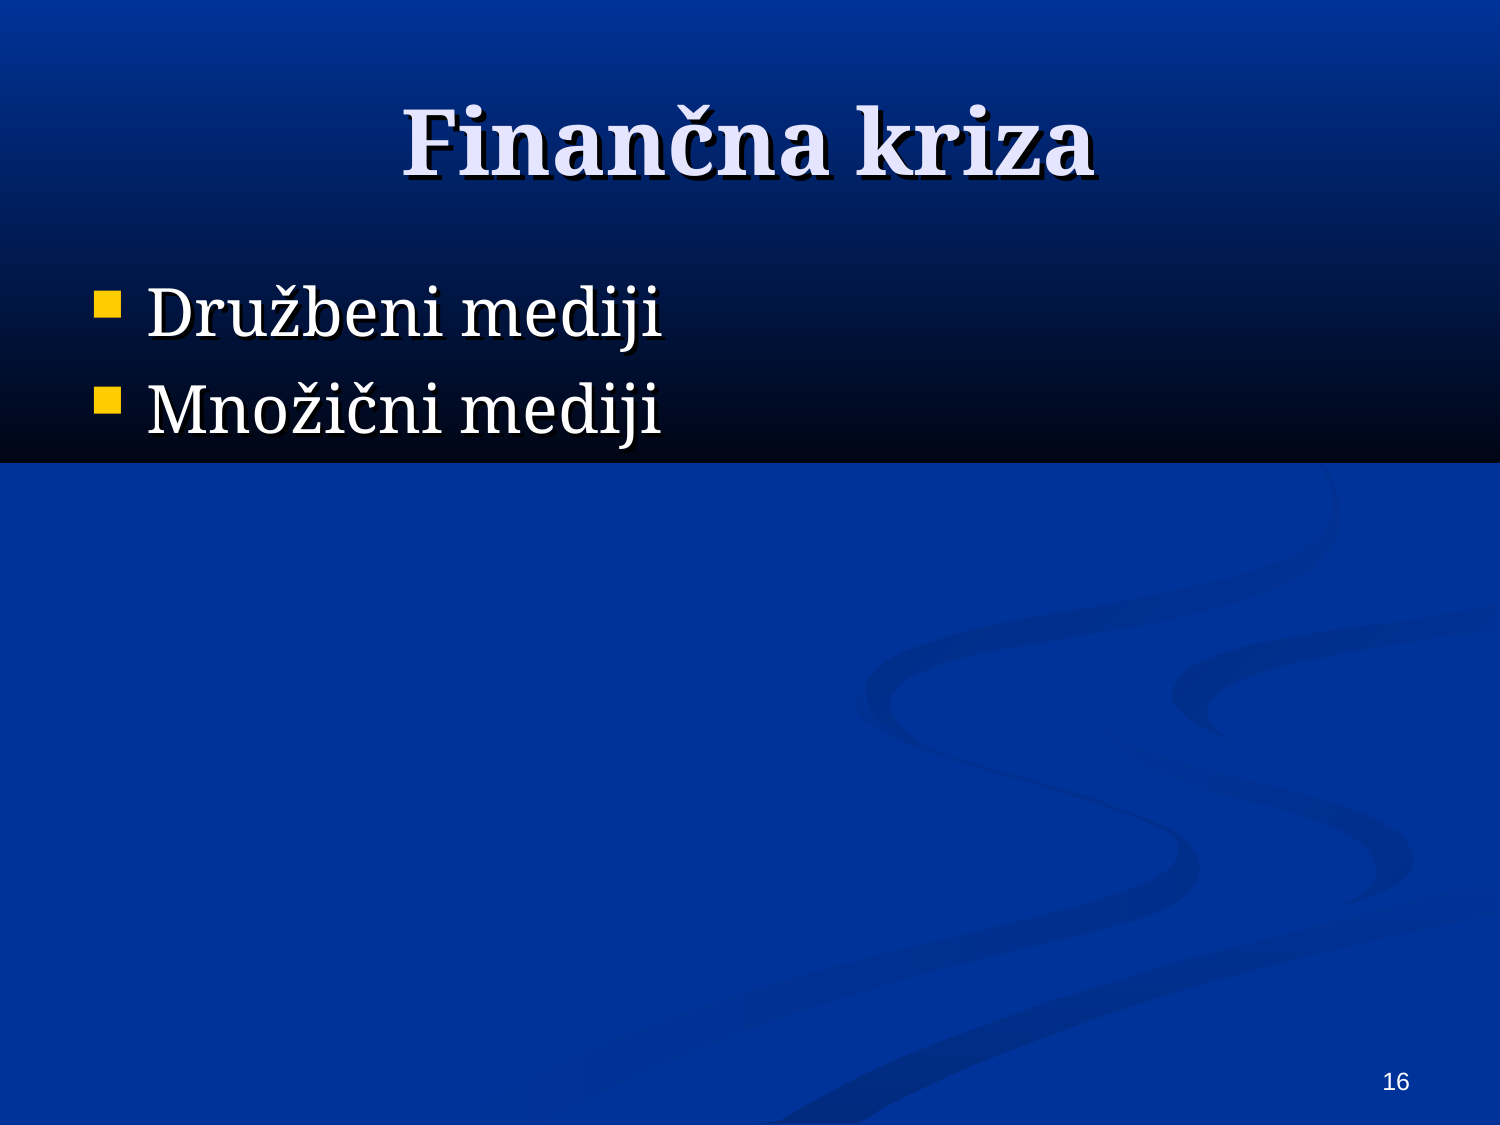

# Finančna kriza
Družbeni mediji
Množični mediji